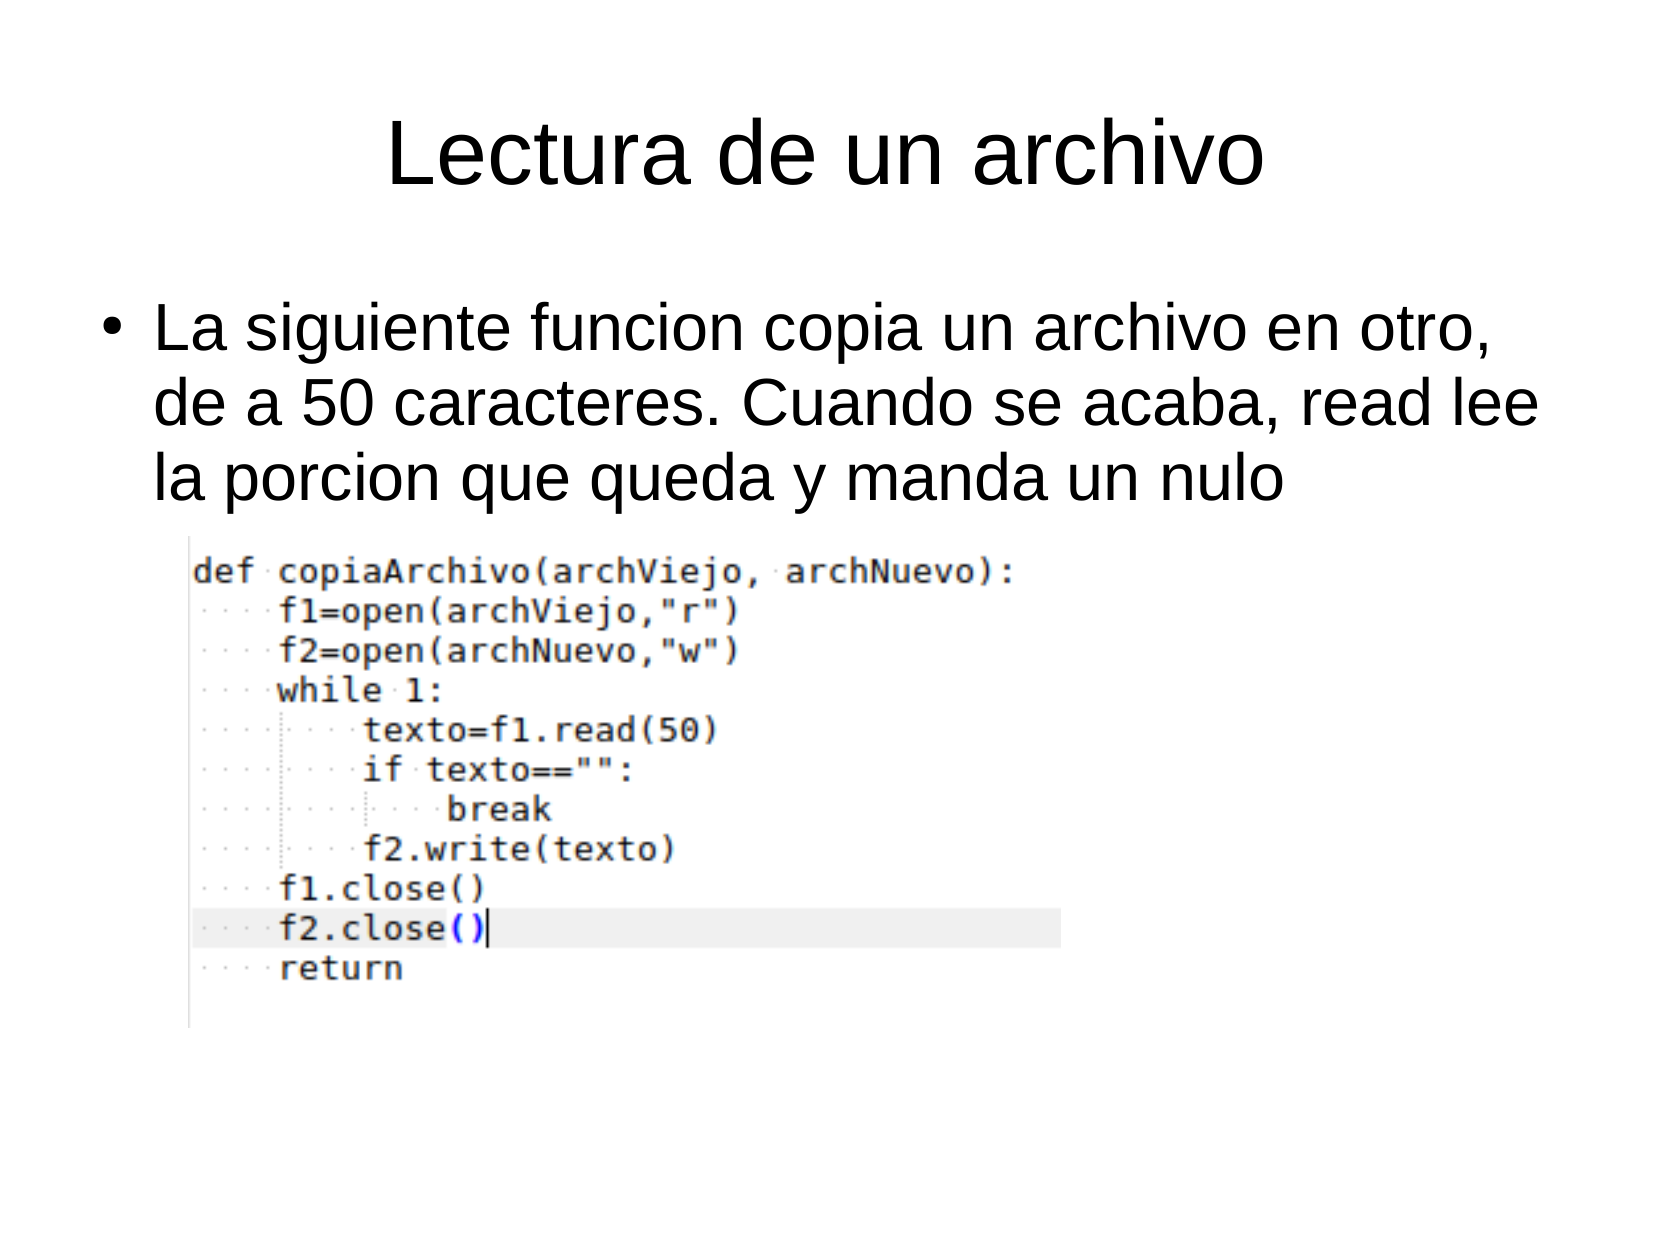

# Lectura de un archivo
La siguiente funcion copia un archivo en otro, de a 50 caracteres. Cuando se acaba, read lee la porcion que queda y manda un nulo